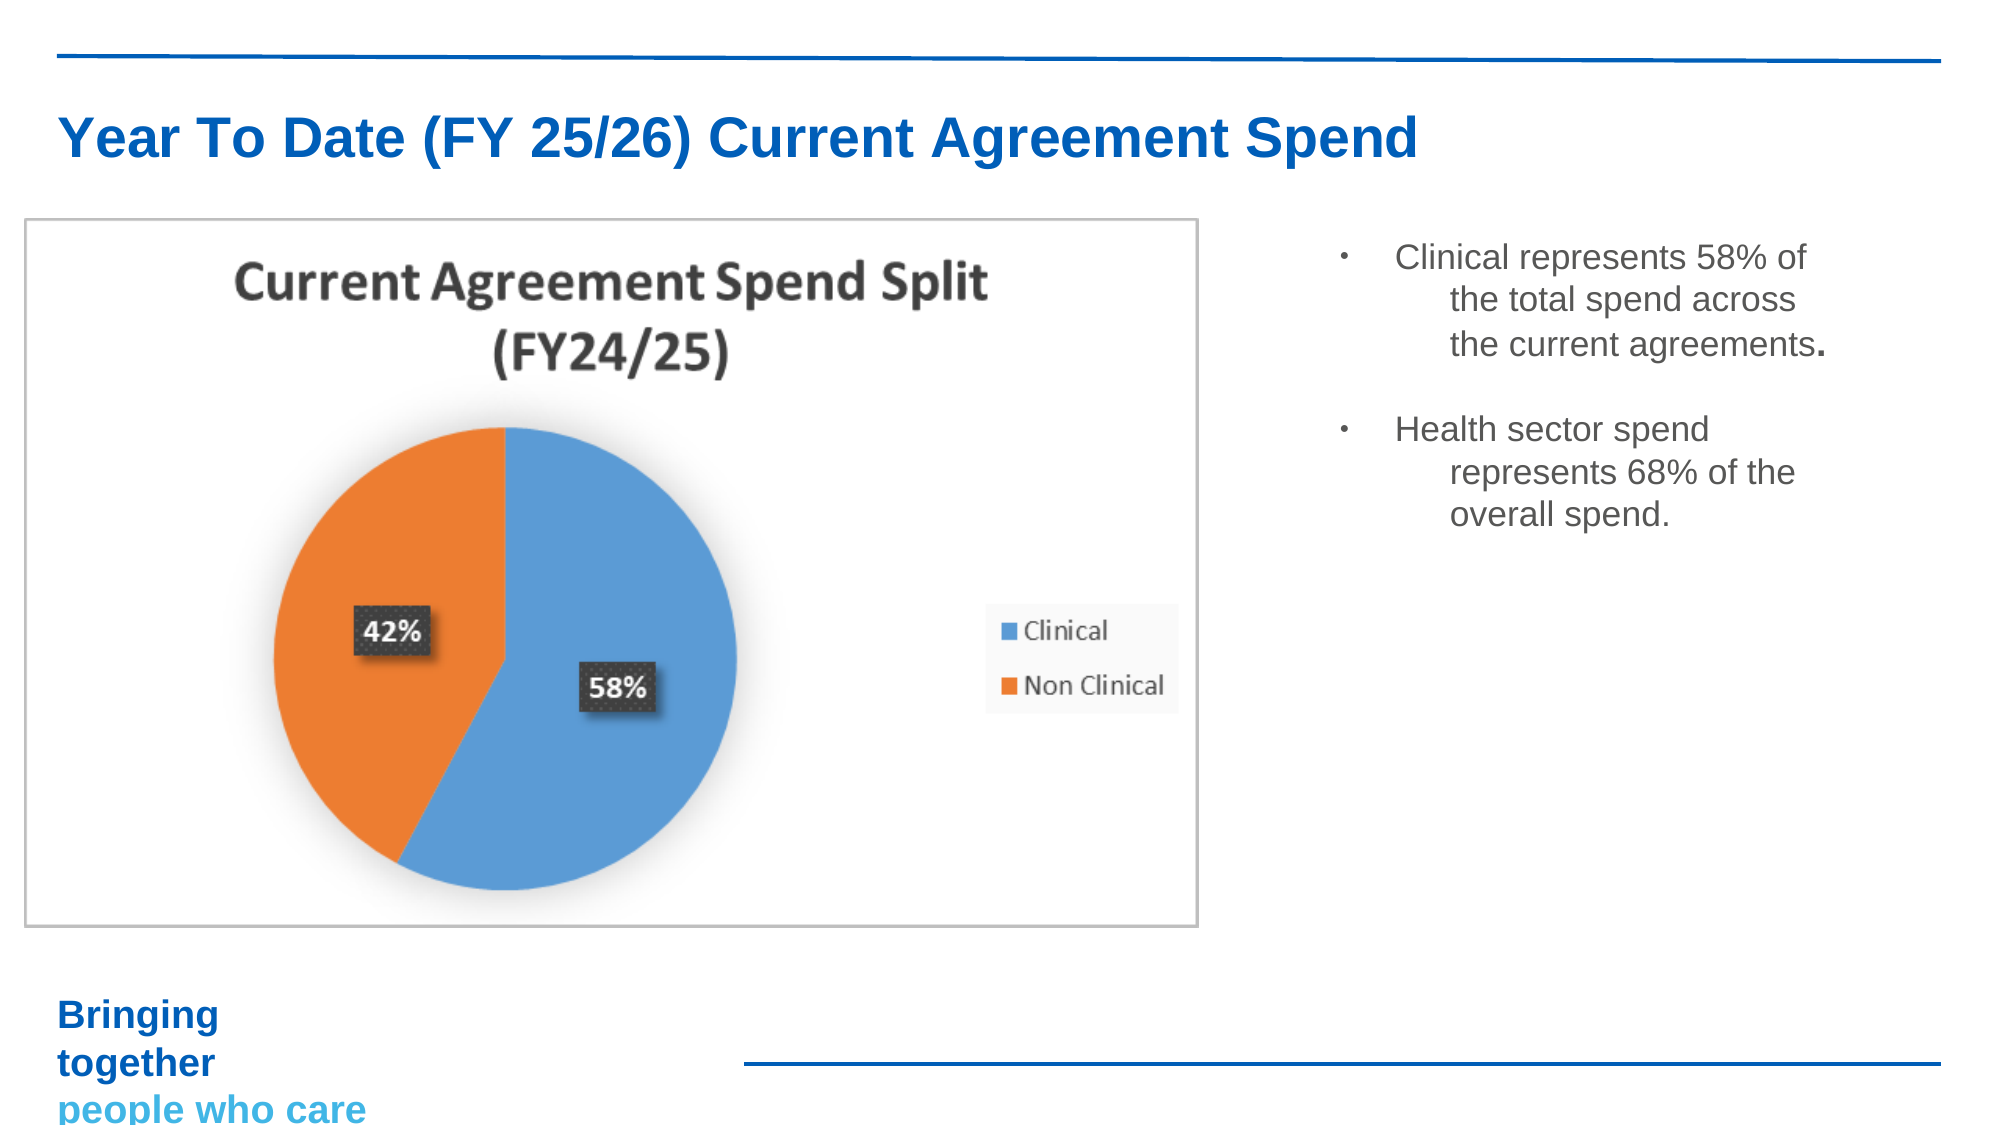

# Year To Date (FY 25/26) Current Agreement Spend
Clinical represents 58% of the total spend across the current agreements.
Health sector spend represents 68% of the overall spend.
Bringing together
people who care